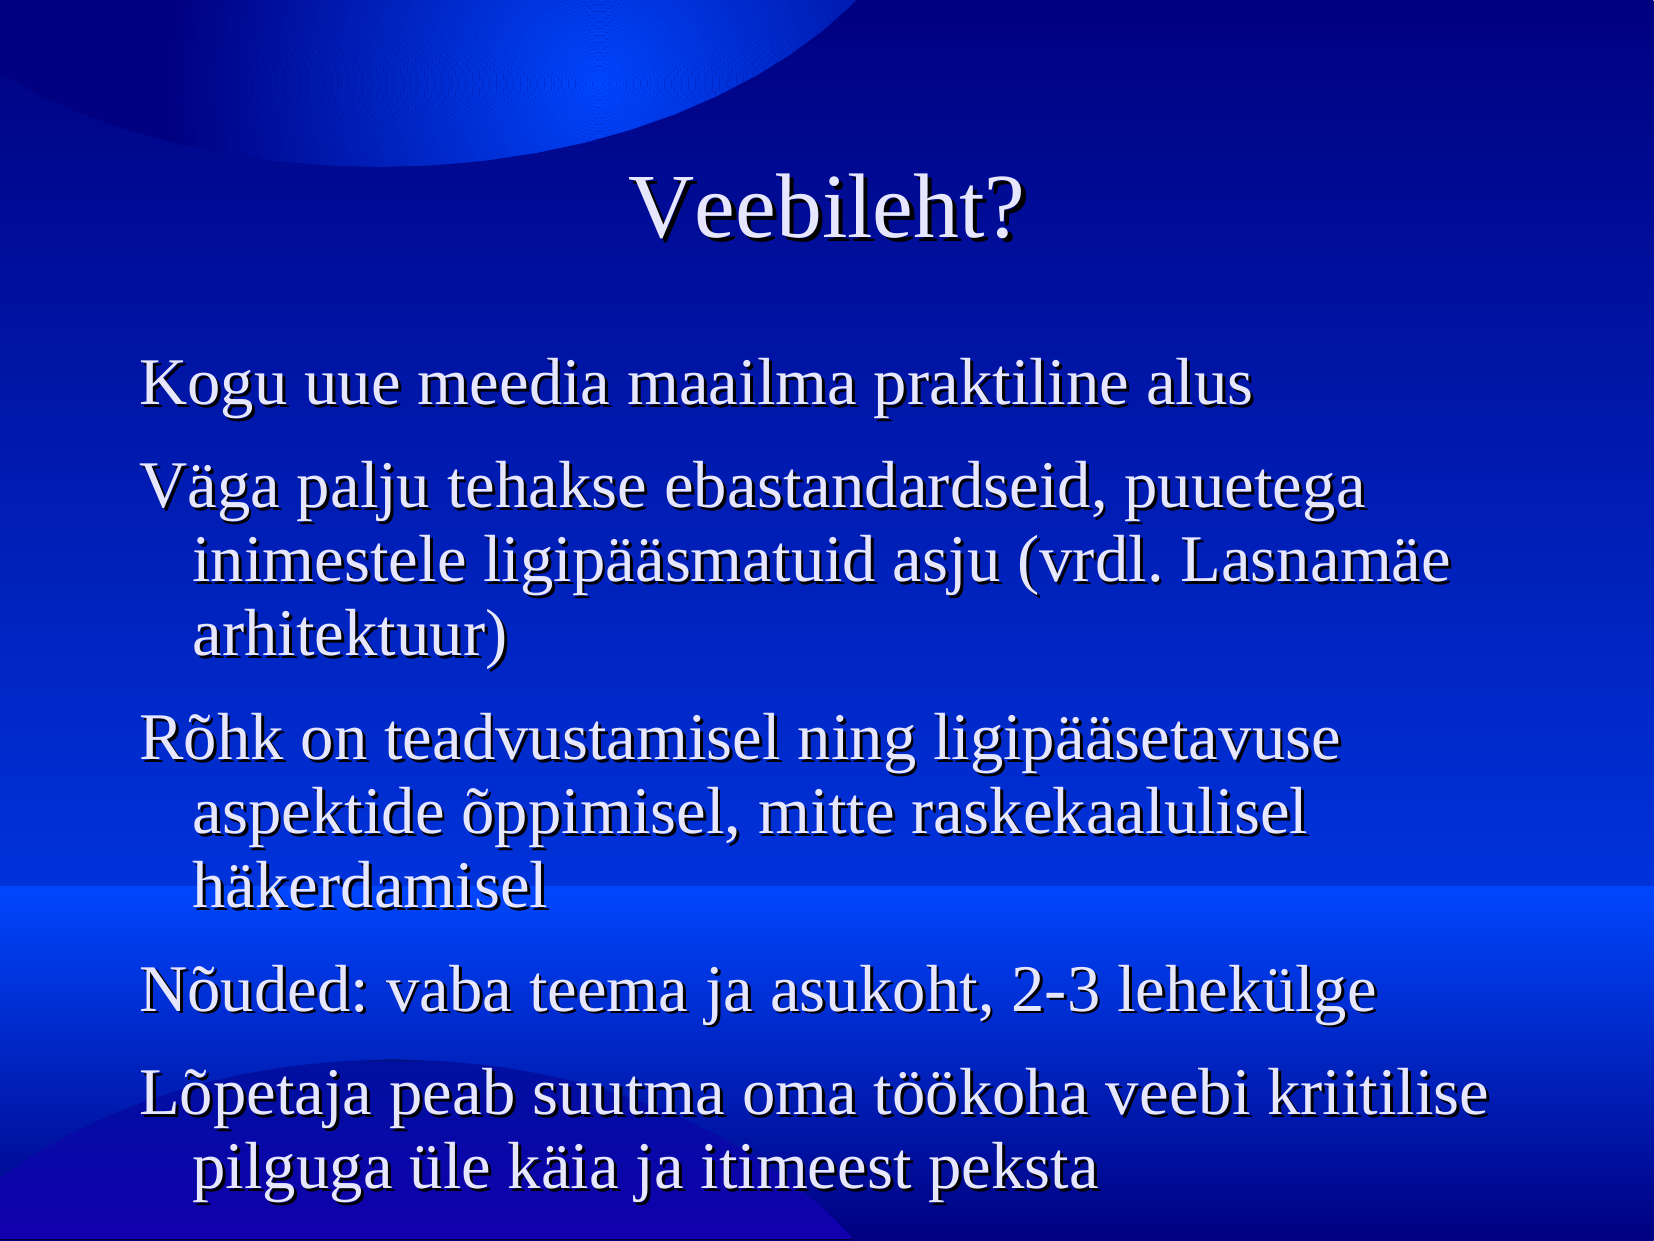

# Veebileht?
Kogu uue meedia maailma praktiline alus
Väga palju tehakse ebastandardseid, puuetega inimestele ligipääsmatuid asju (vrdl. Lasnamäe arhitektuur)
Rõhk on teadvustamisel ning ligipääsetavuse aspektide õppimisel, mitte raskekaalulisel häkerdamisel
Nõuded: vaba teema ja asukoht, 2-3 lehekülge
Lõpetaja peab suutma oma töökoha veebi kriitilise pilguga üle käia ja itimeest peksta